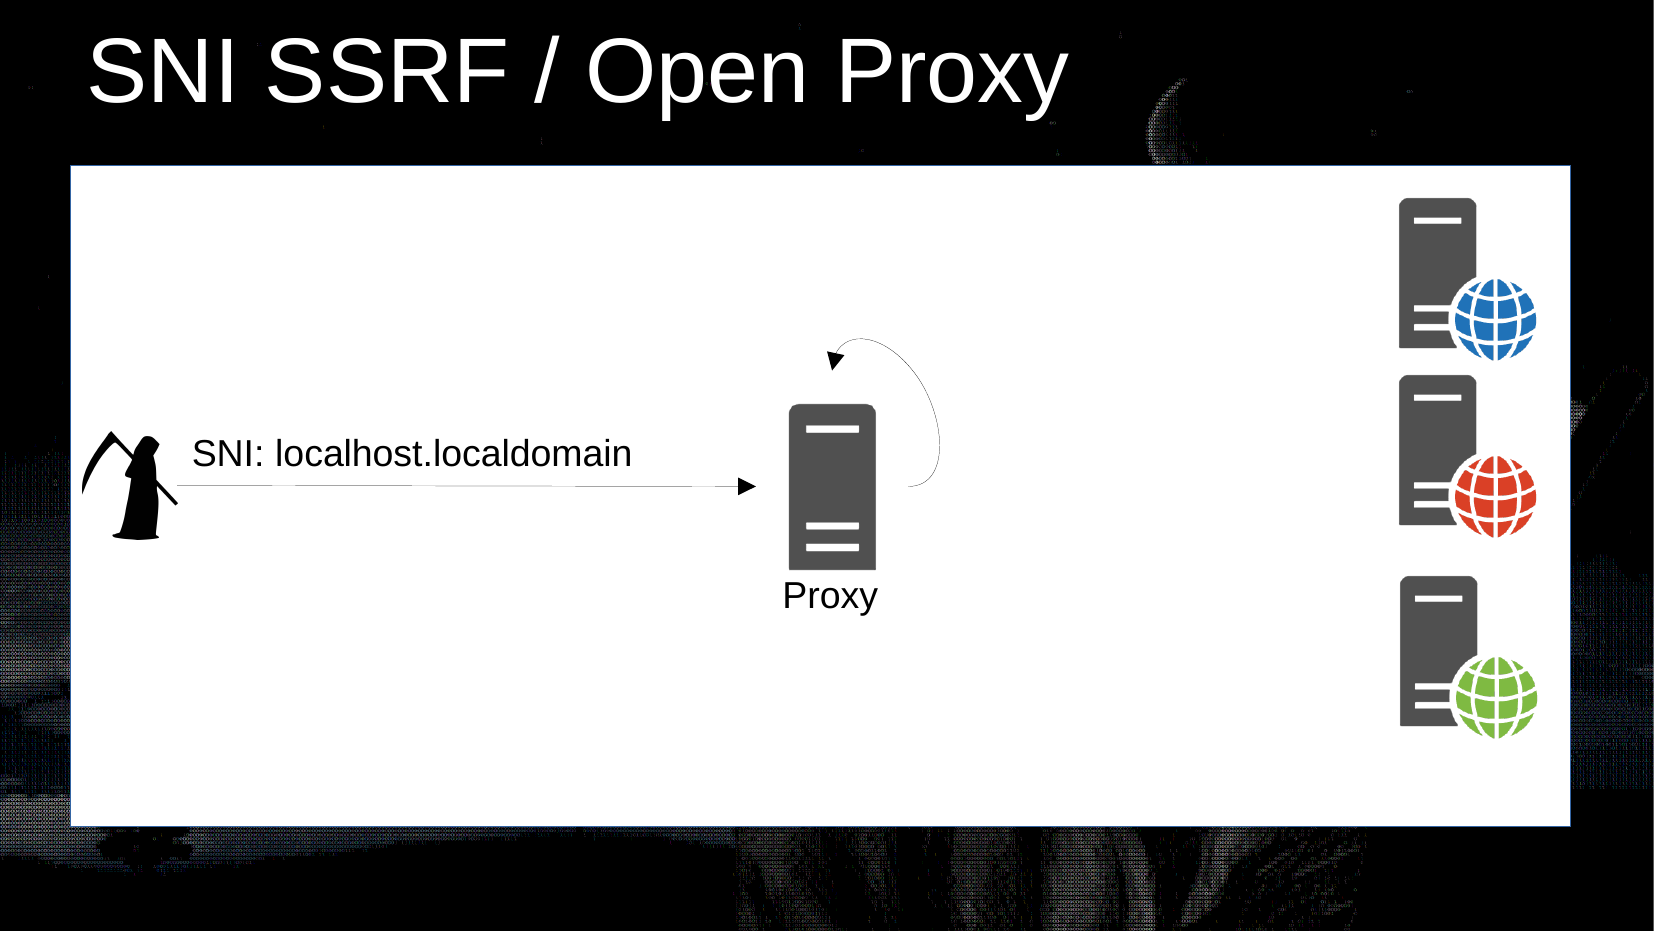

SNI SSRF / Open Proxy
#
SNI: localhost.localdomain
Proxy